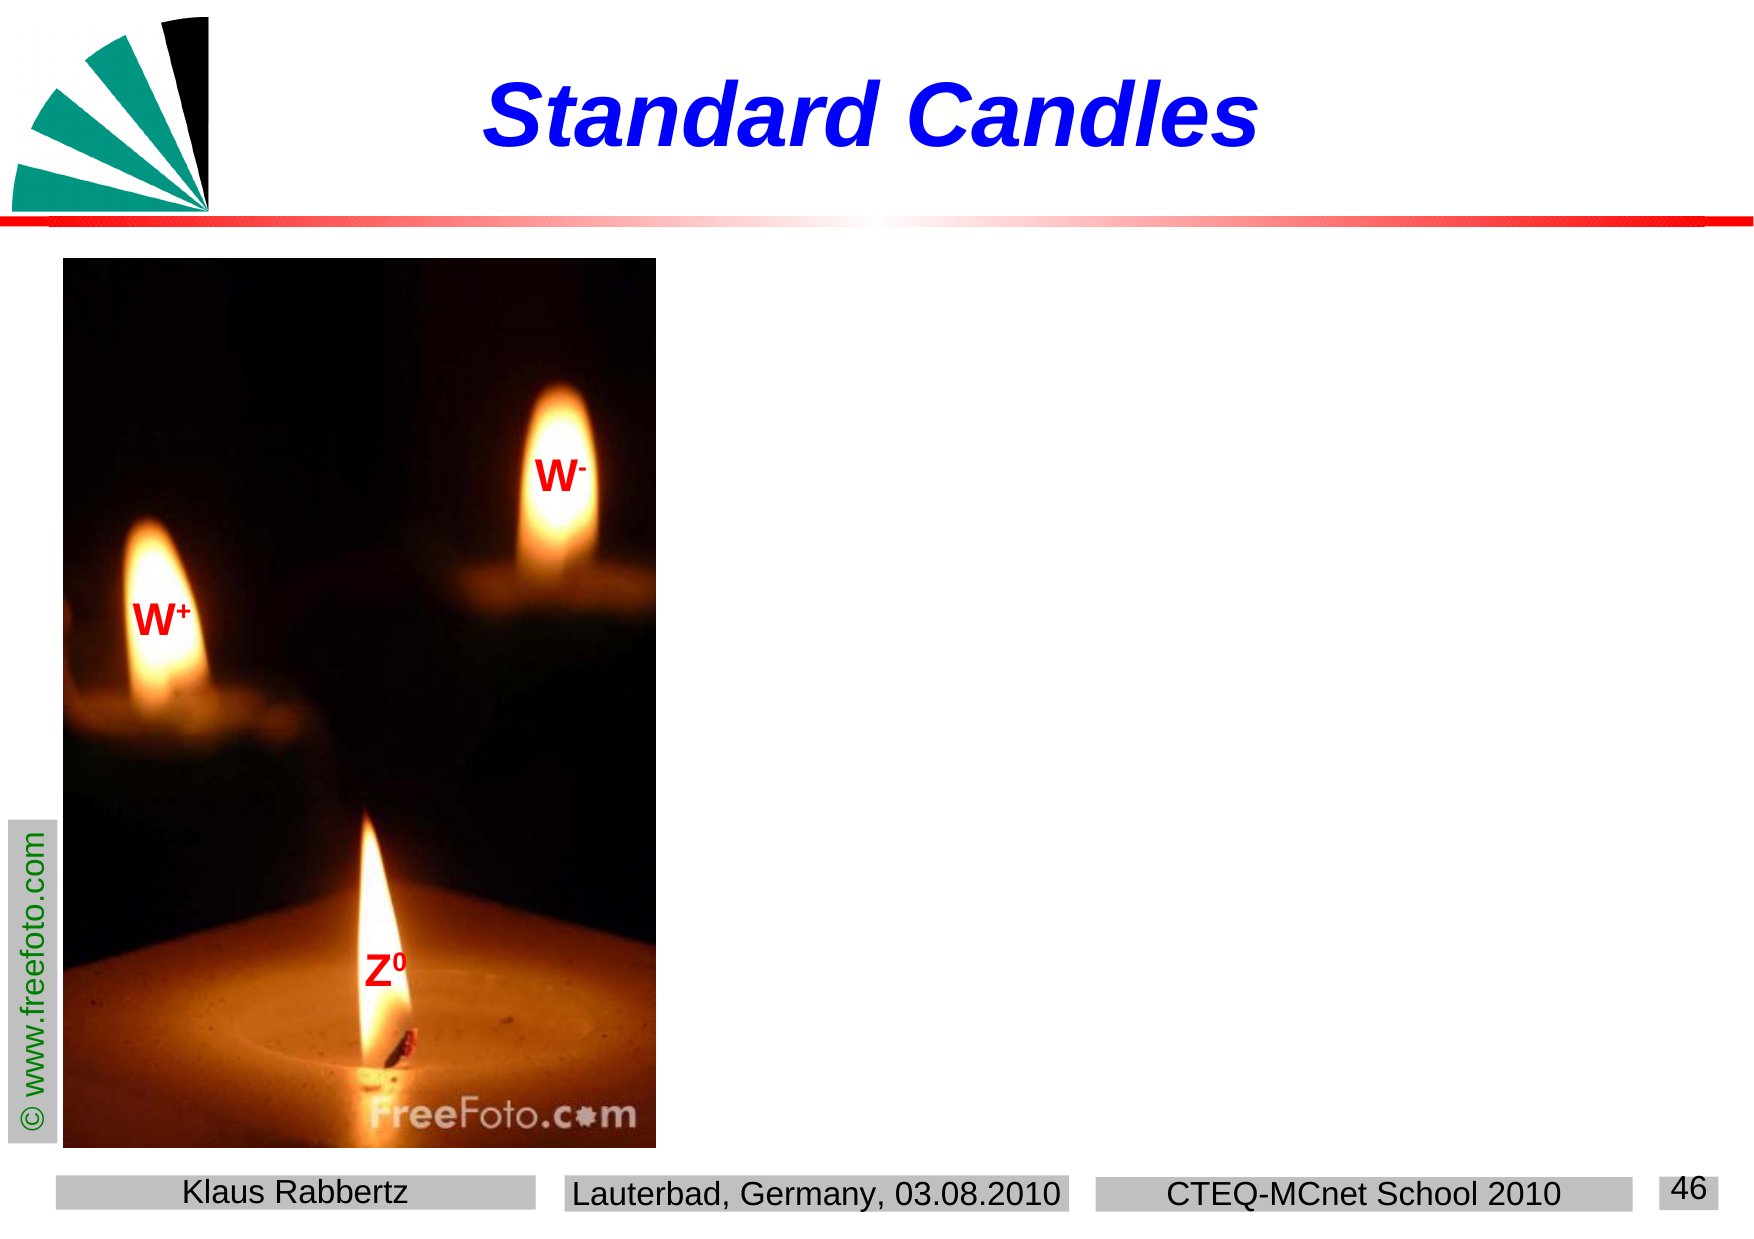

# Standard Candles
W-
W+
Z0
© www.freefoto.com